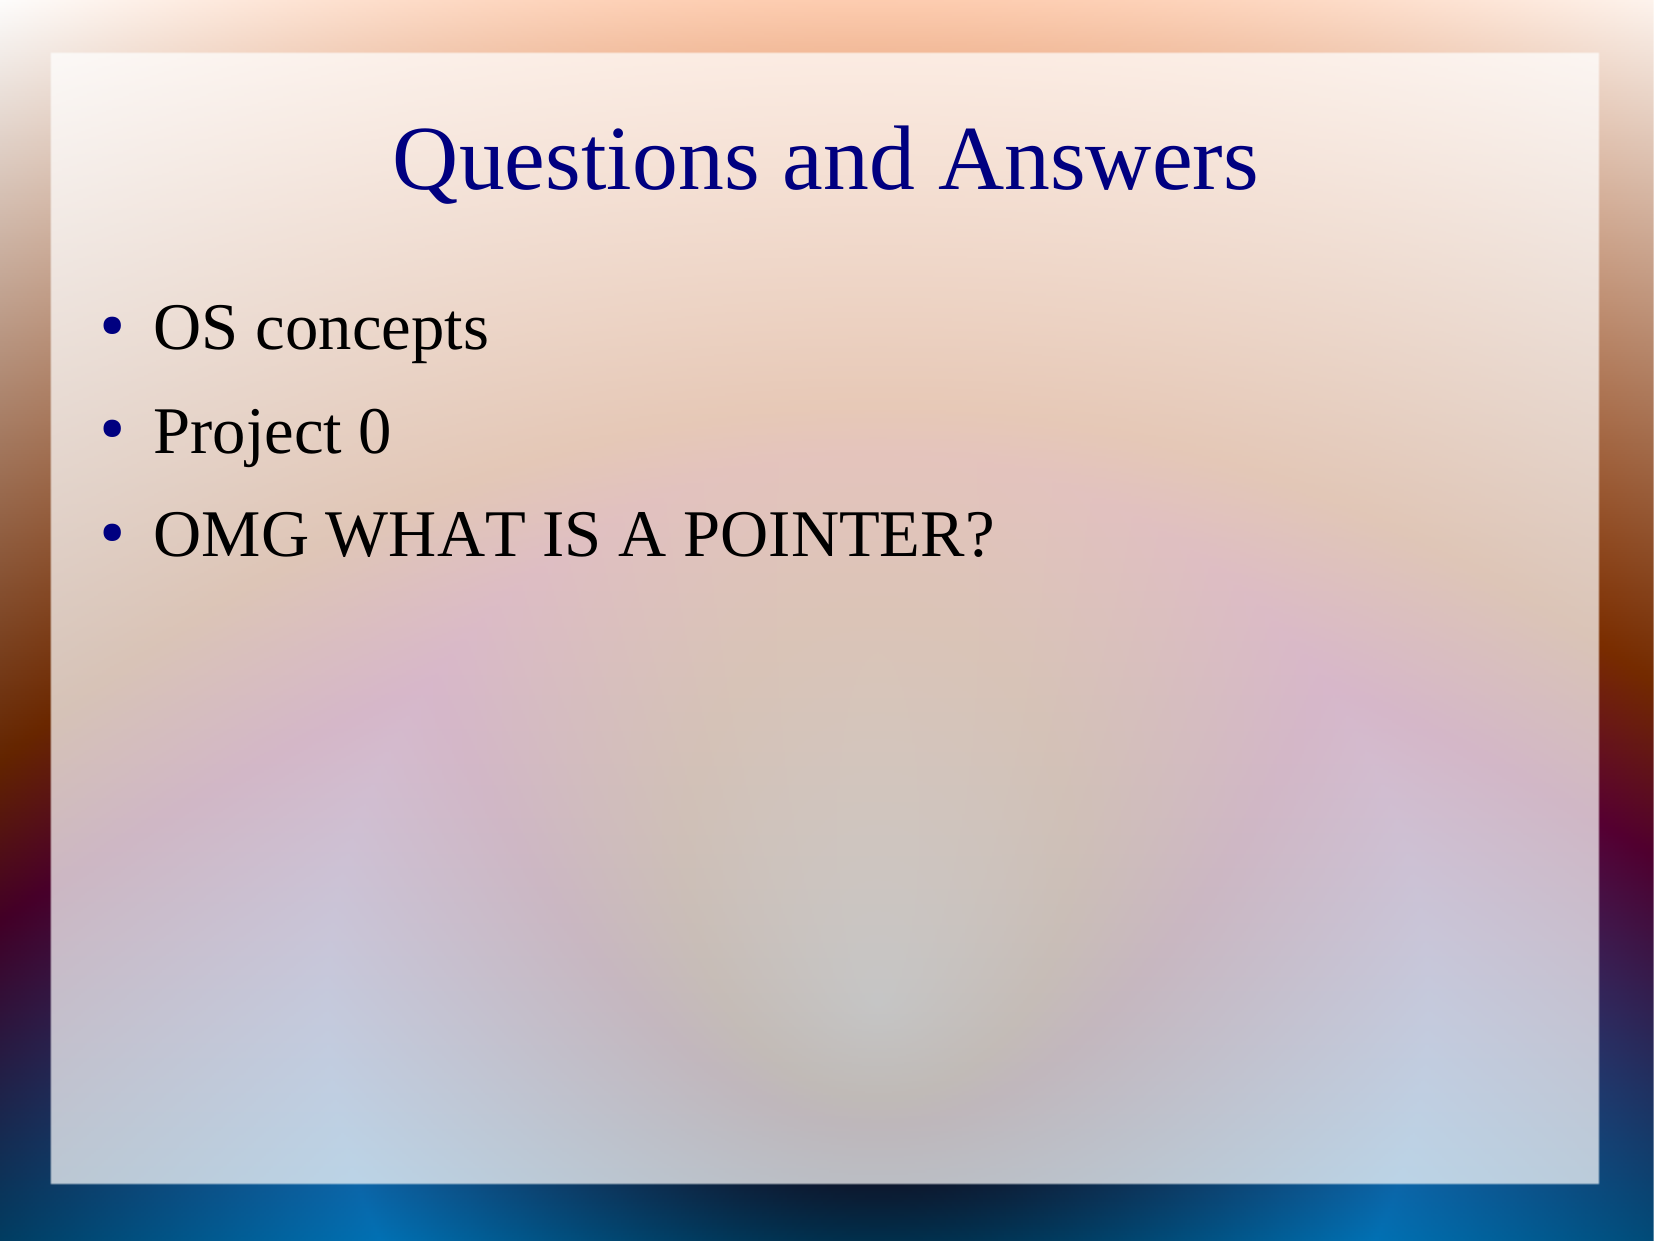

# Questions and Answers
OS concepts
Project 0
OMG WHAT IS A POINTER?